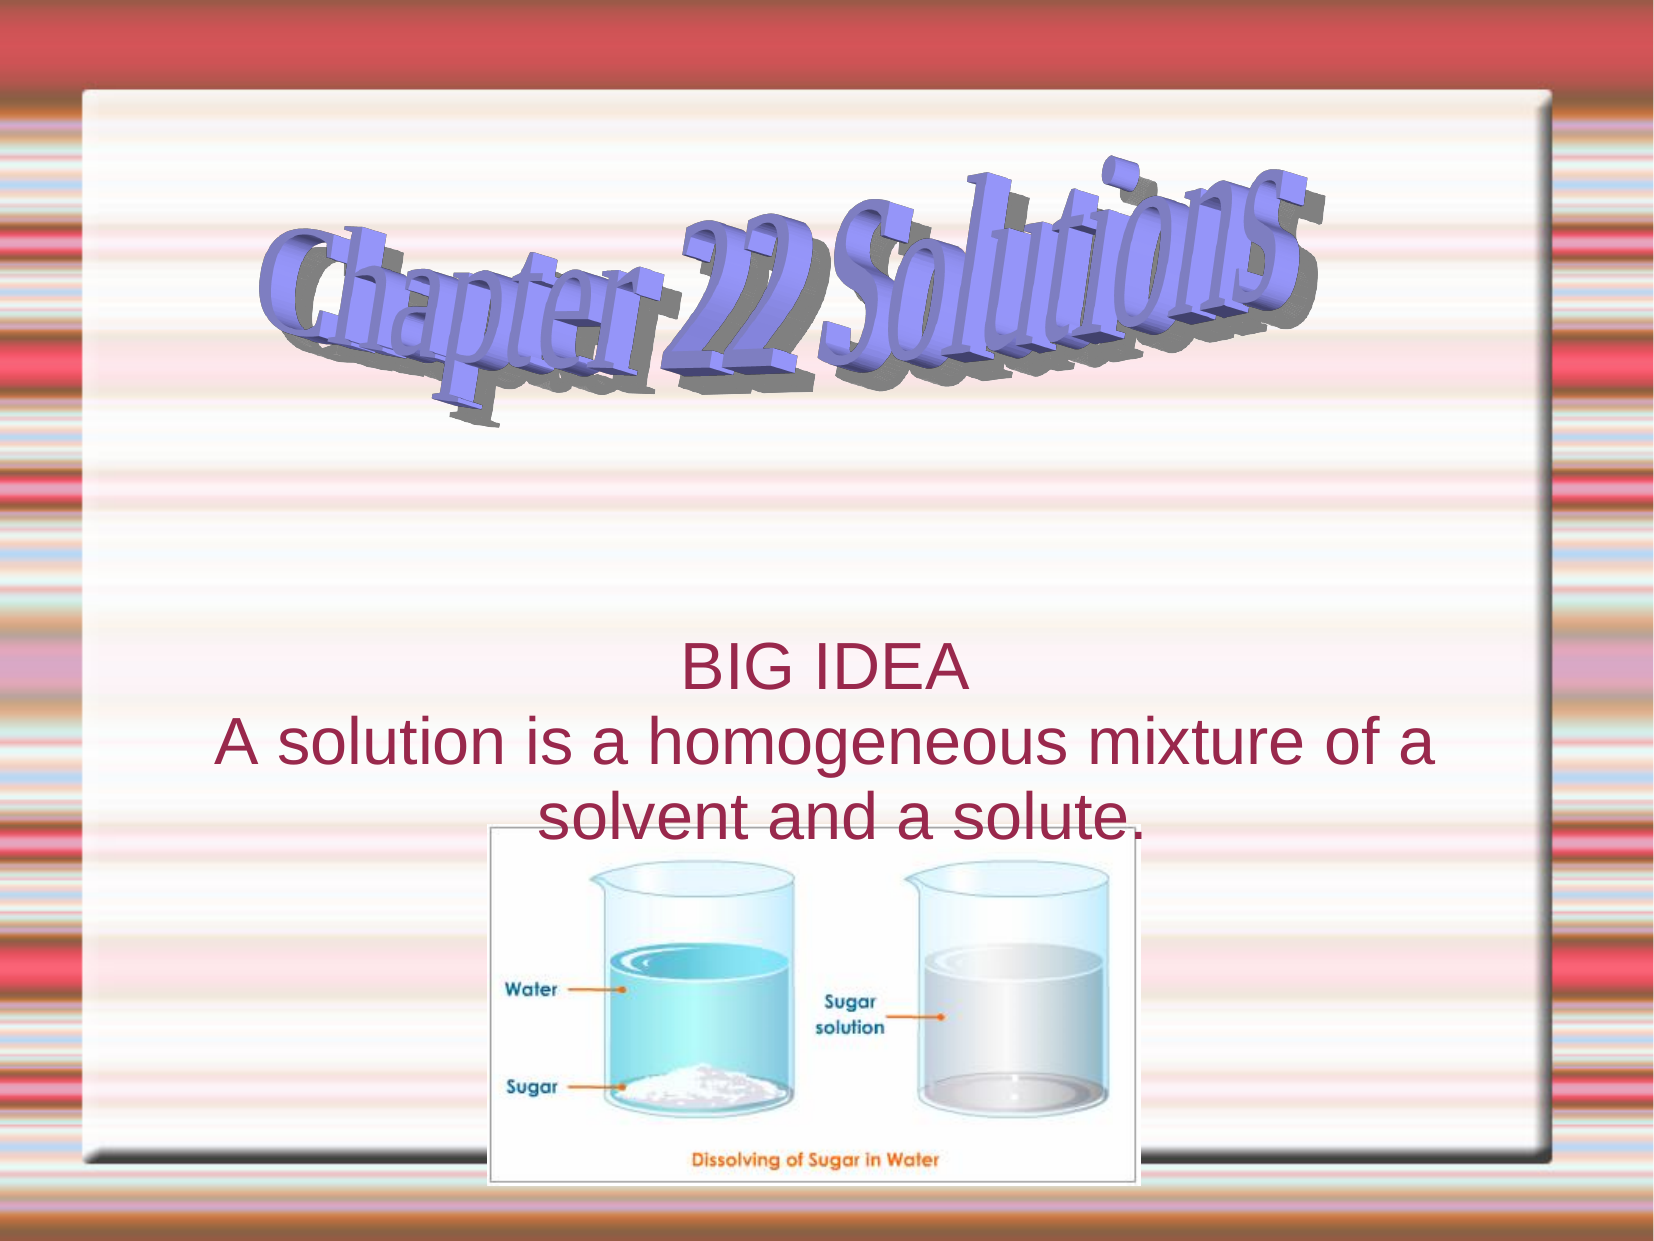

Chapter 22 Solutions
#
BIG IDEA
A solution is a homogeneous mixture of a solvent and a solute.